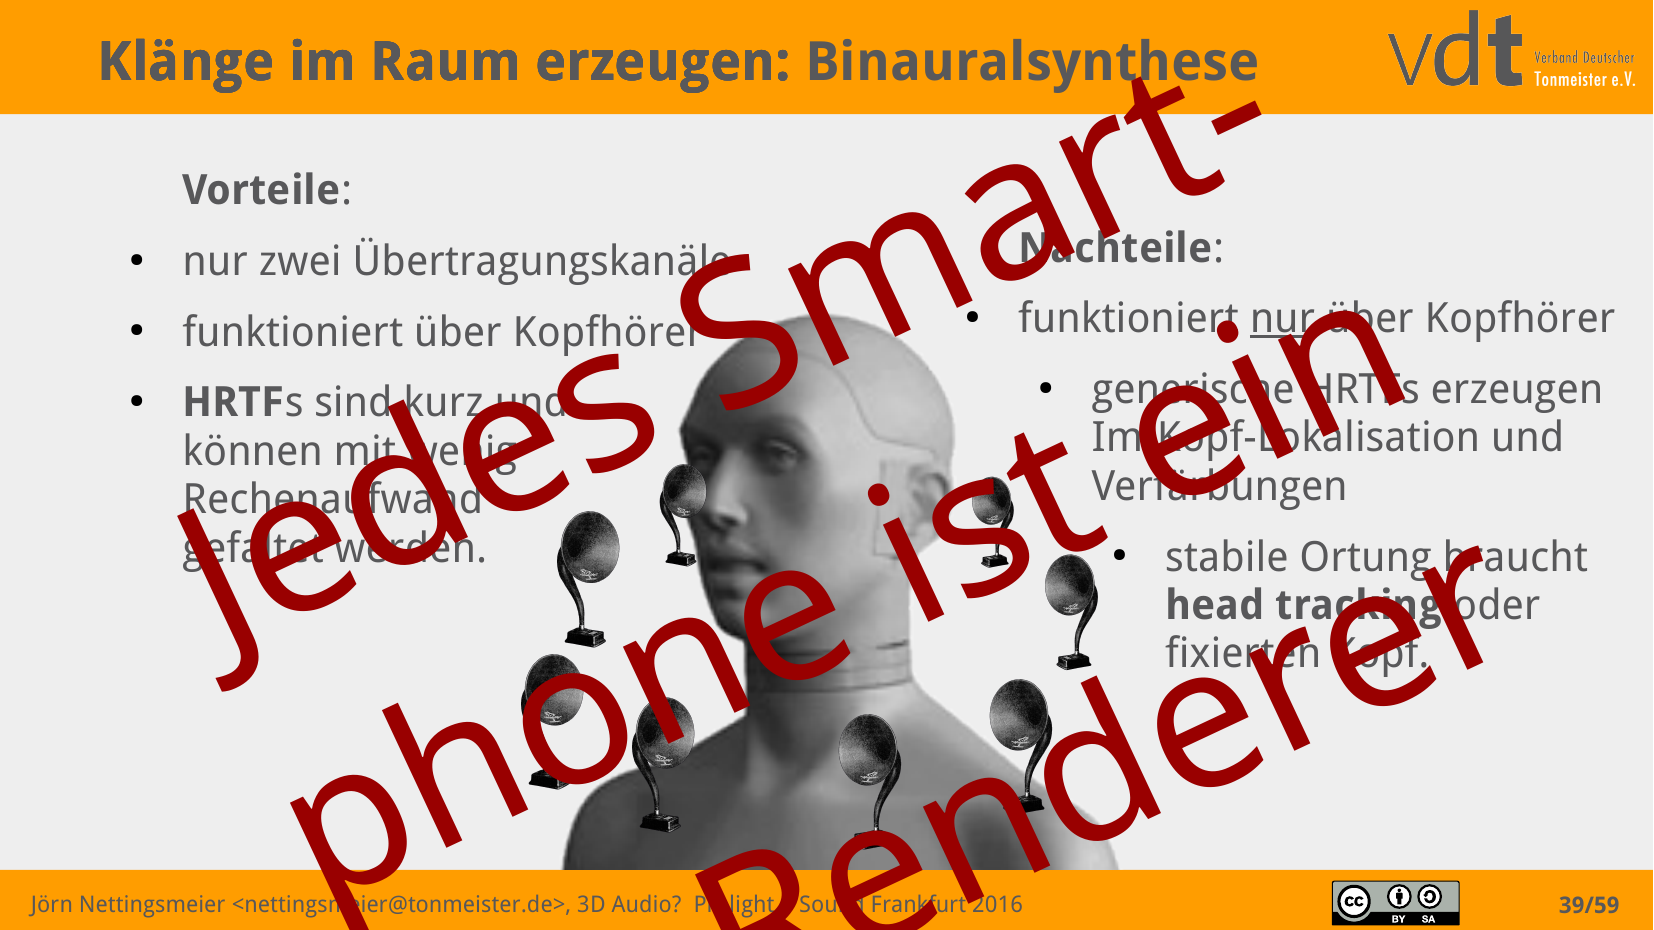

# Klänge im Raum erzeugen: Binauralsynthese
Klänge im Raum erzeugen:
Klänge im Raum erzeugen:
Klänge im Raum erzeugen:
Jedes Smart-
phone ist ein
3D-Renderer
Vorteile:
nur zwei Übertragungskanäle
funktioniert über Kopfhörer
HRTFs sind kurz und
können mit wenig
Rechenaufwand
gefaltet werden.
Nachteile:
funktioniert nur über Kopfhörer
generische HRTFs erzeugen
Im-Kopf-Lokalisation und Verfärbungen
stabile Ortung braucht head tracking oder fixierten Kopf.